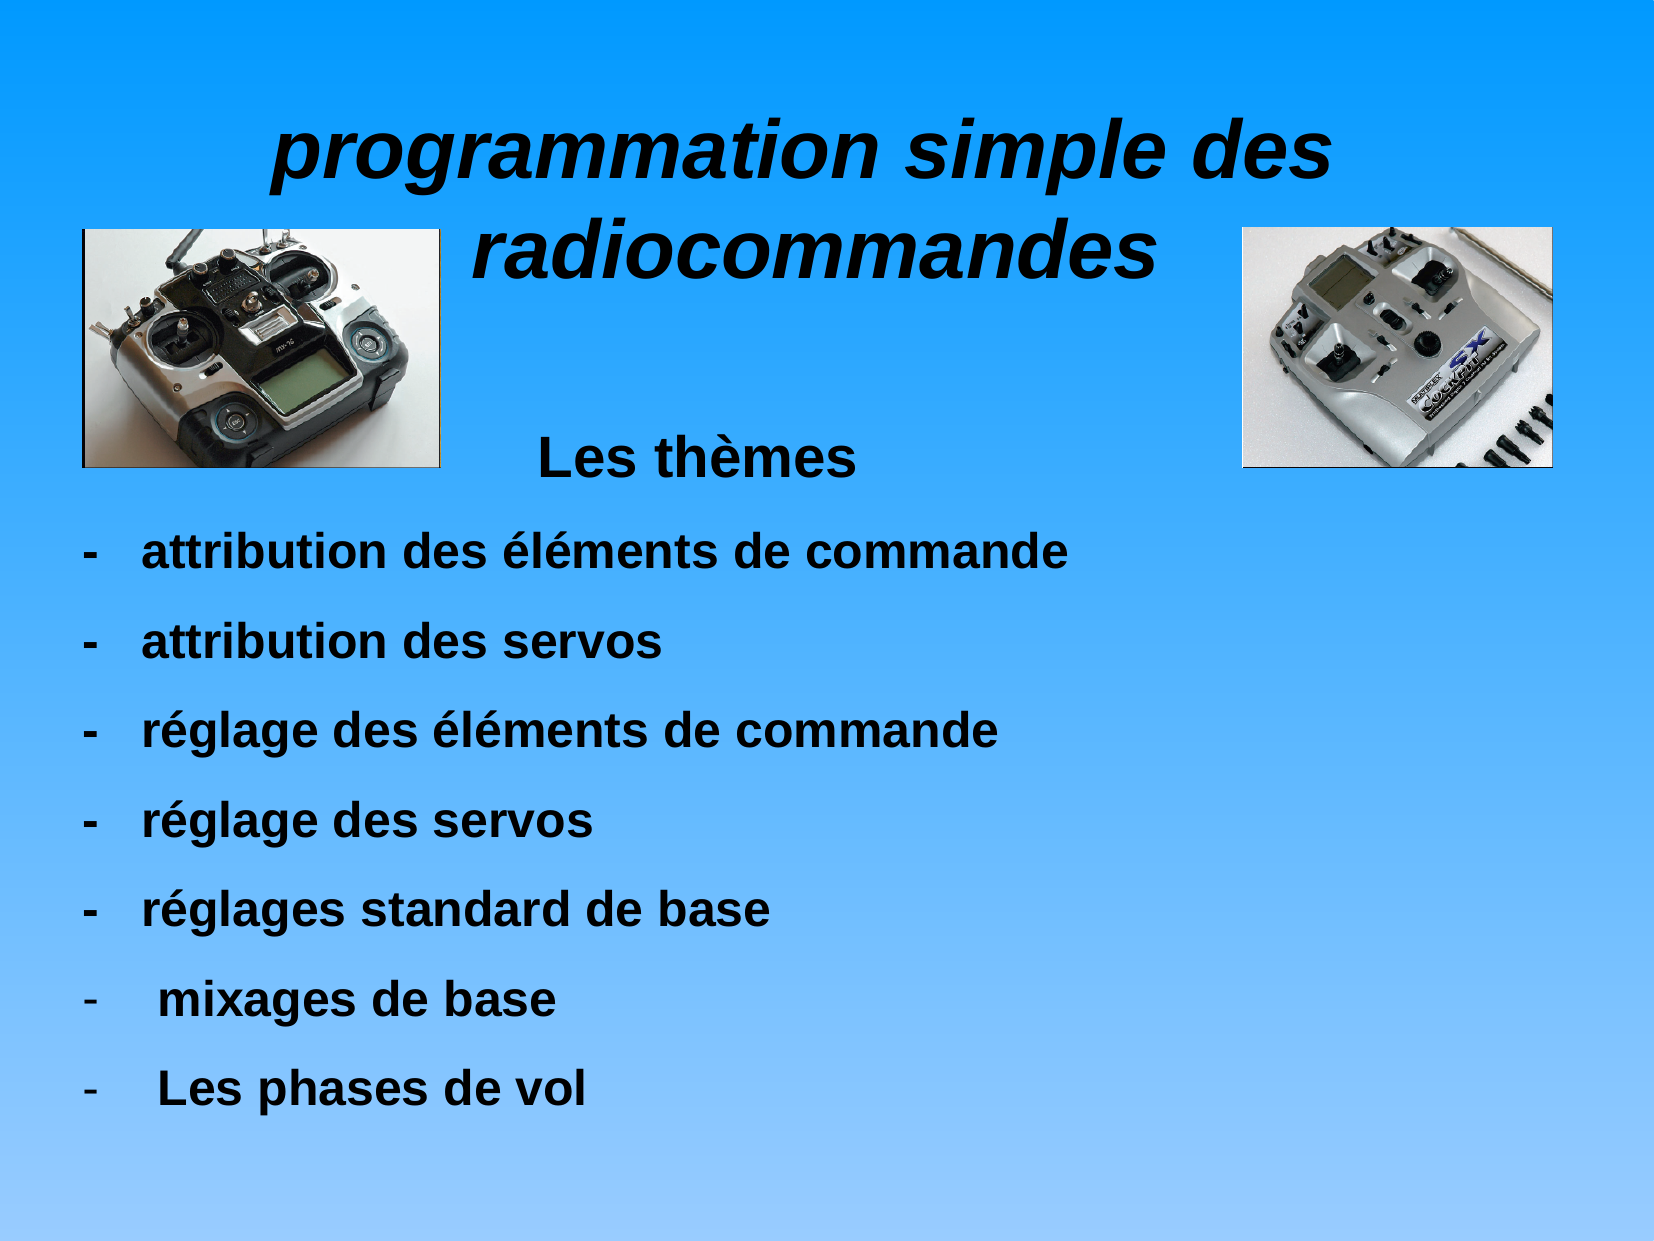

# programmation simple des radiocommandes
 Les thèmes
- attribution des éléments de commande
- attribution des servos
- réglage des éléments de commande
- réglage des servos
- réglages standard de base
mixages de base
Les phases de vol